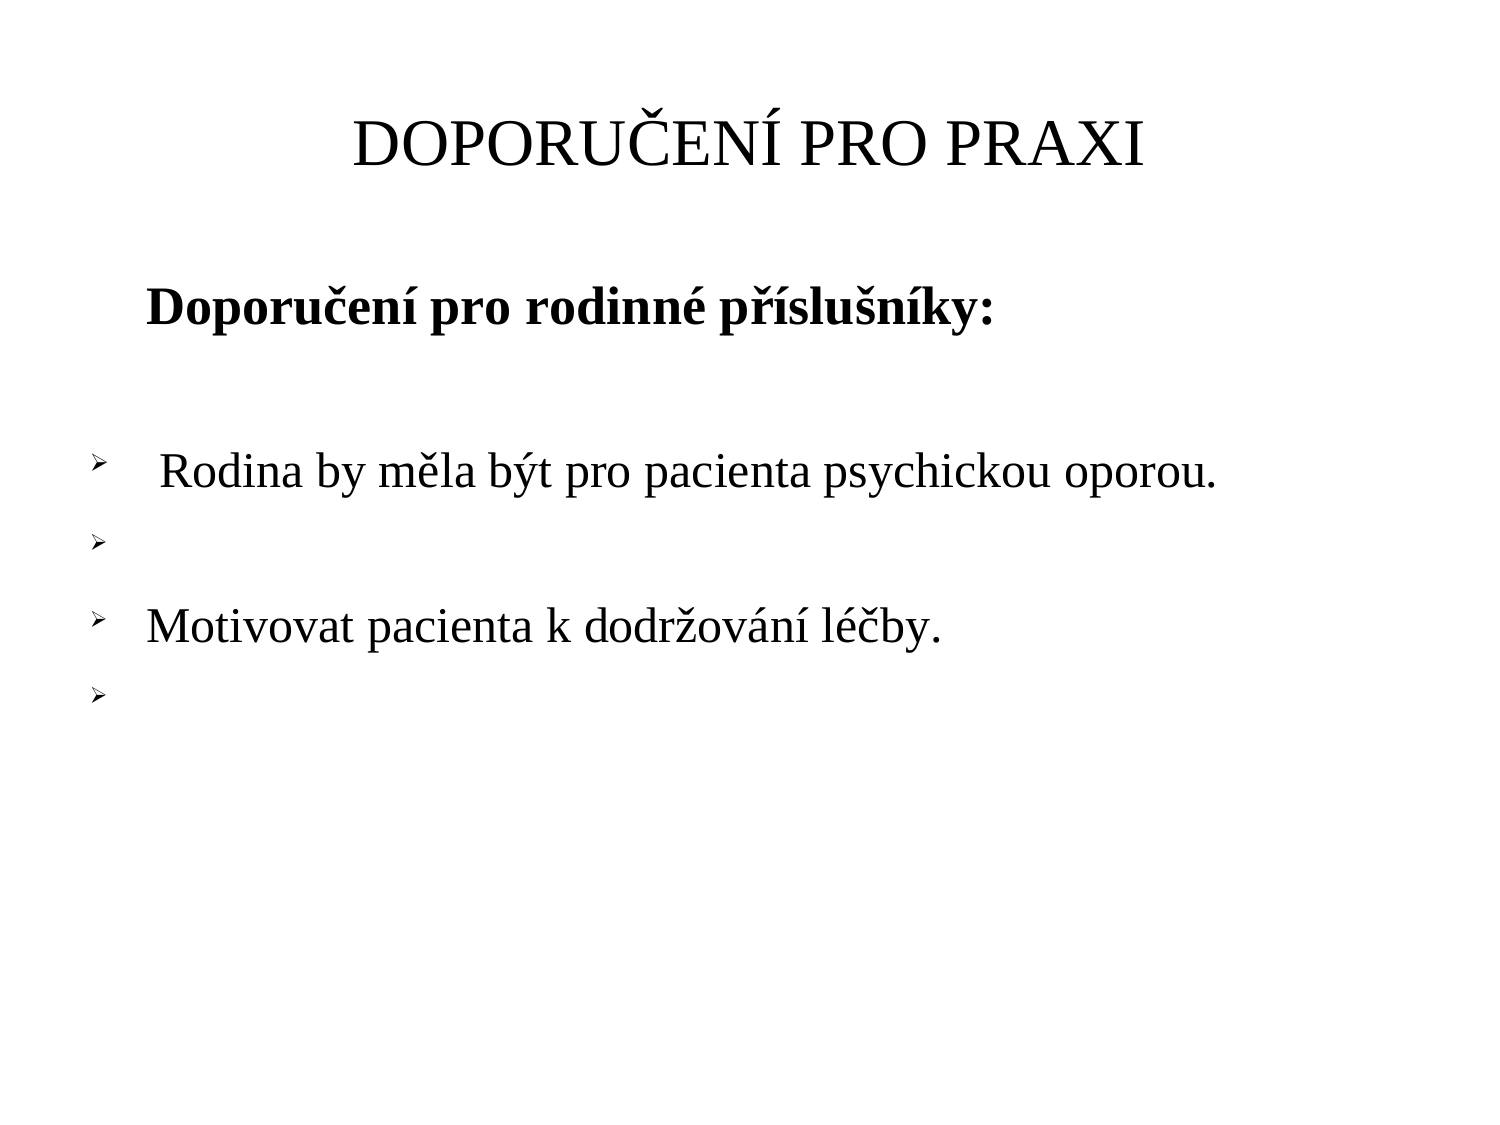

# DOPORUČENÍ PRO PRAXI
Doporučení pro rodinné příslušníky:
 Rodina by měla být pro pacienta psychickou oporou.
Motivovat pacienta k dodržování léčby.